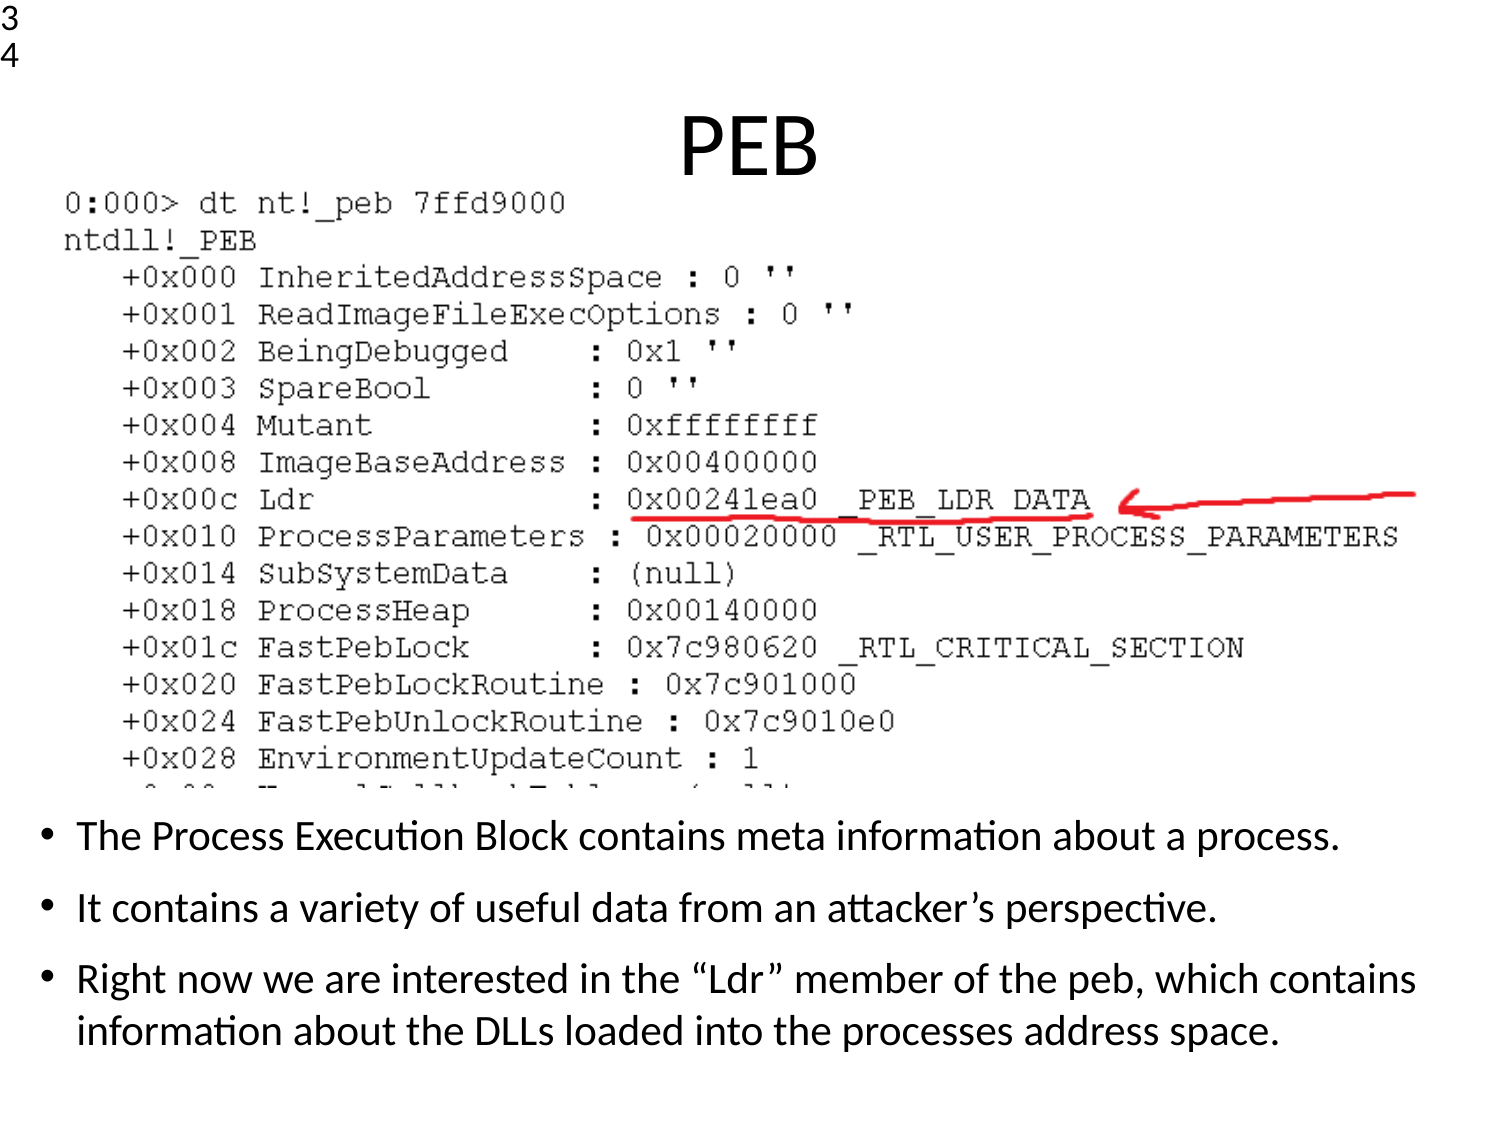

# PEB
The Process Execution Block contains meta information about a process.
It contains a variety of useful data from an attacker’s perspective.
Right now we are interested in the “Ldr” member of the peb, which contains information about the DLLs loaded into the processes address space.